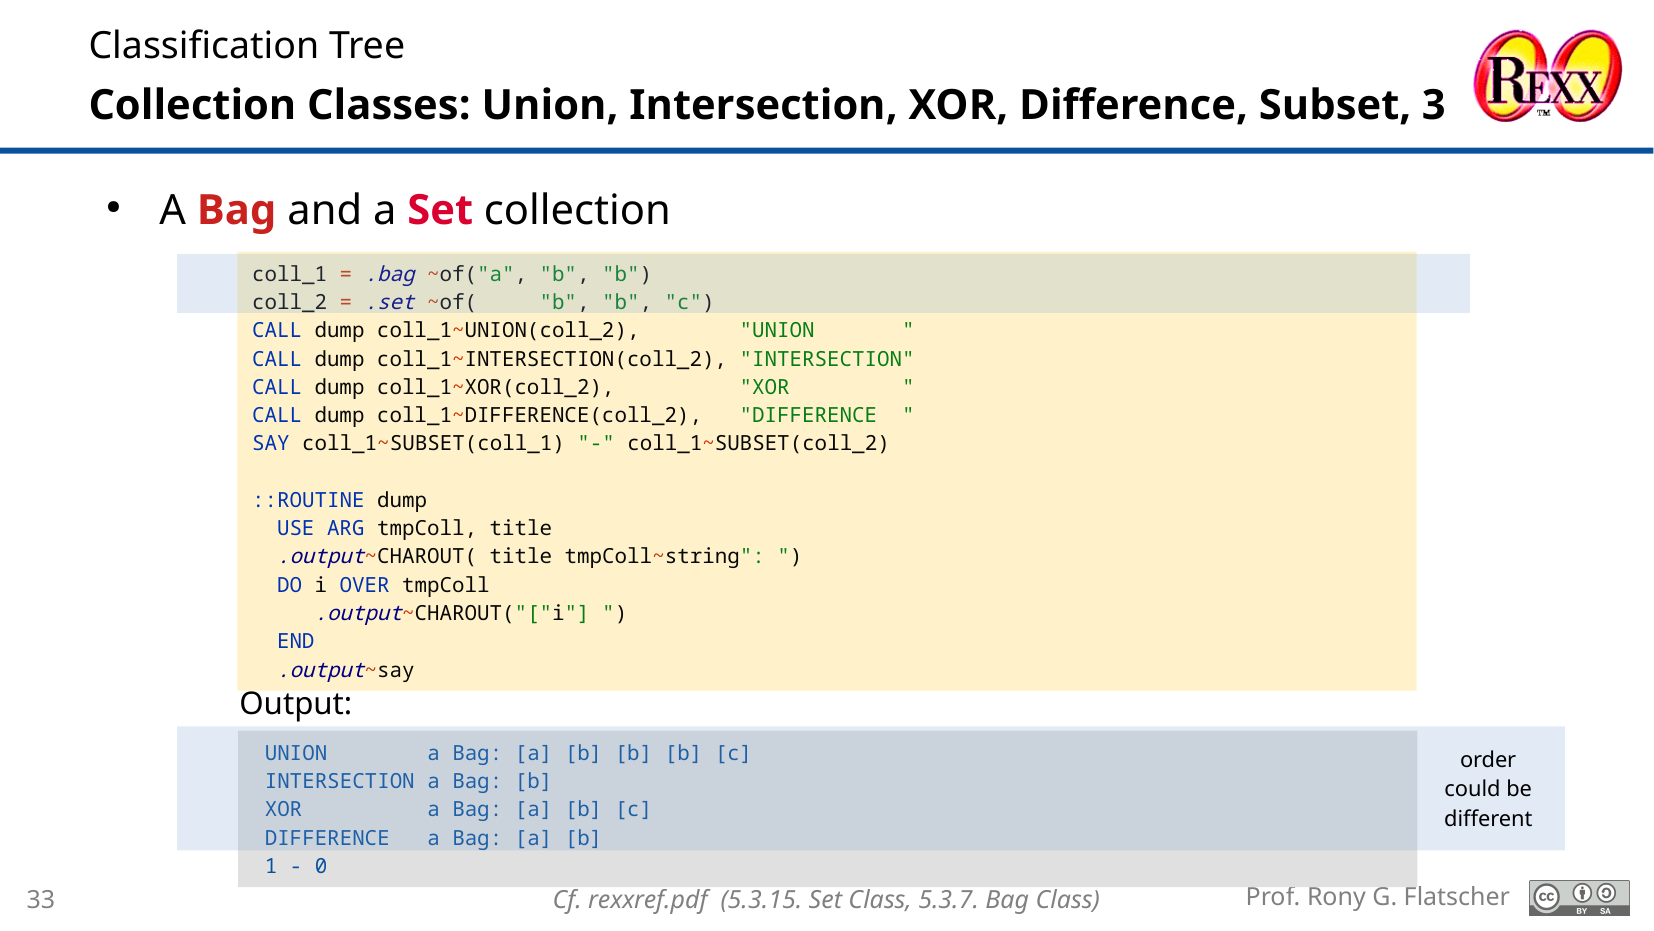

Classification Tree
Collection Classes: Union, Intersection, XOR, Difference, Subset, 3
# A Bag and a Set collection
coll_1 = .bag ~of("a", "b", "b")
coll_2 = .set ~of( "b", "b", "c")
CALL dump coll_1~UNION(coll_2), "UNION "
CALL dump coll_1~INTERSECTION(coll_2), "INTERSECTION"
CALL dump coll_1~XOR(coll_2), "XOR "
CALL dump coll_1~DIFFERENCE(coll_2), "DIFFERENCE "
SAY coll_1~SUBSET(coll_1) "-" coll_1~SUBSET(coll_2)
::ROUTINE dump
 USE ARG tmpColl, title
 .output~CHAROUT( title tmpColl~string": ")
 DO i OVER tmpColl
 .output~CHAROUT("["i"] ")
 END
 .output~say
Output:
order
could be
different
UNION a Bag: [a] [b] [b] [b] [c]
INTERSECTION a Bag: [b]
XOR a Bag: [a] [b] [c]
DIFFERENCE a Bag: [a] [b]
1 - 0
Cf. rexxref.pdf (5.3.15. Set Class, 5.3.7. Bag Class)